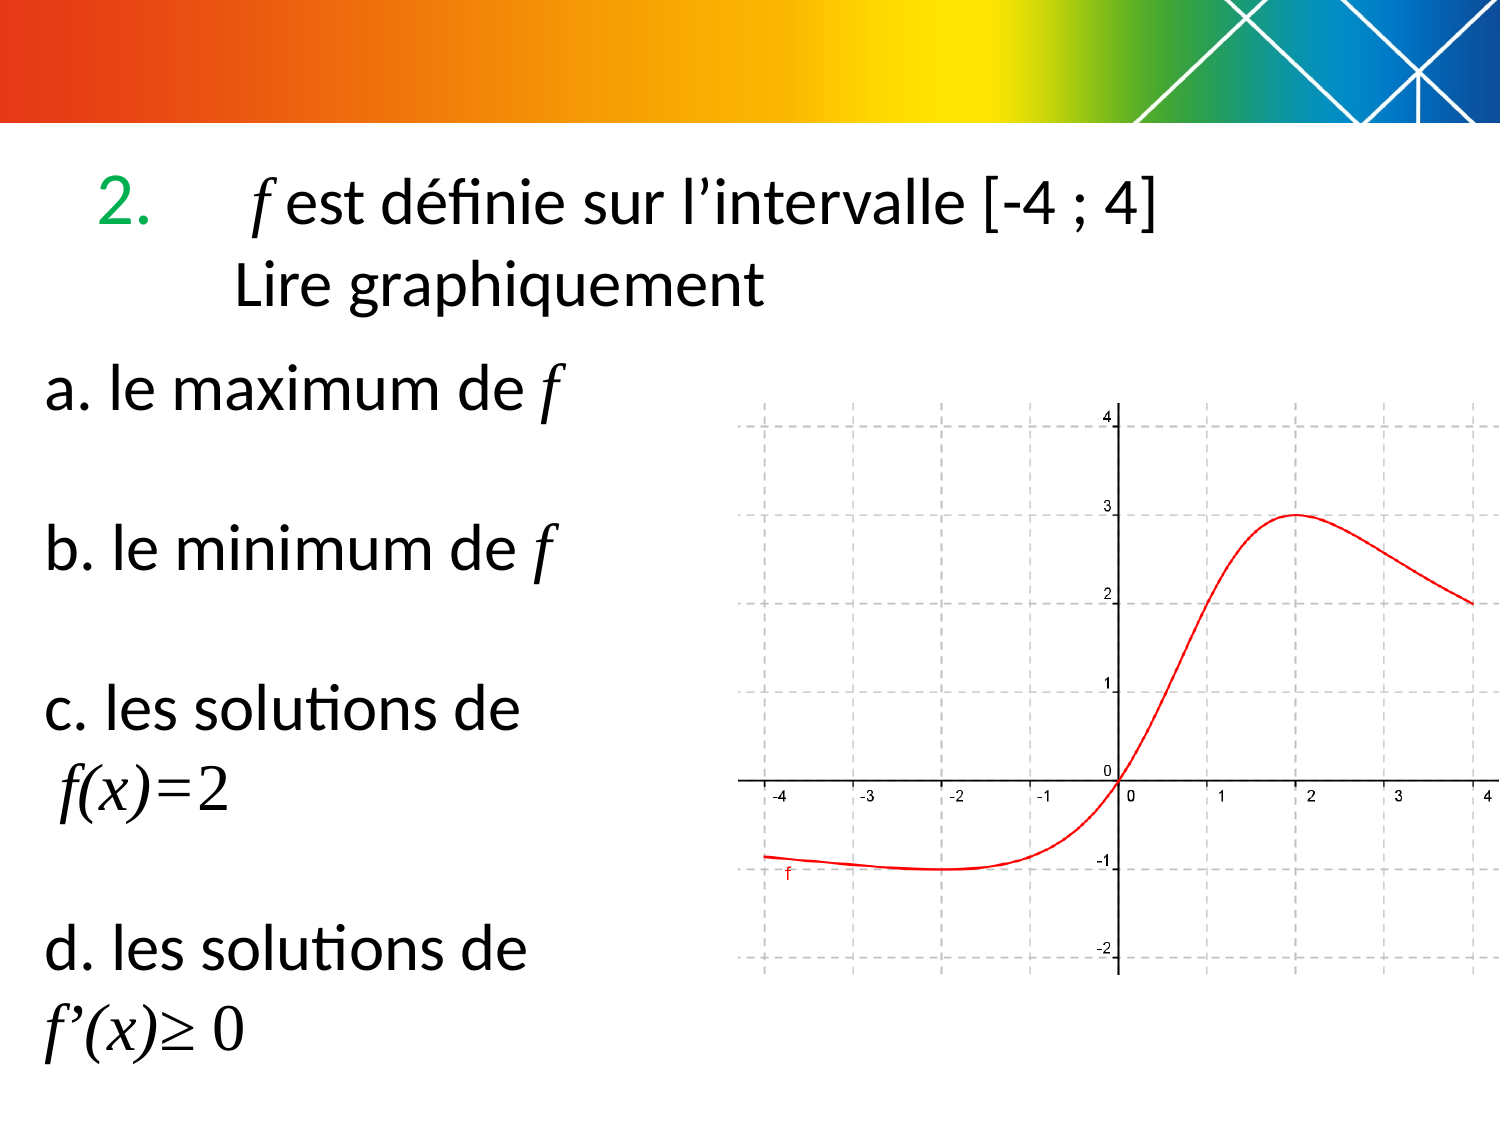

# f est définie sur l’intervalle [-4 ; 4] Lire graphiquement
a. le maximum de f
b. le minimum de f
c. les solutions de
 f(x)=2
d. les solutions de f’(x)≥ 0